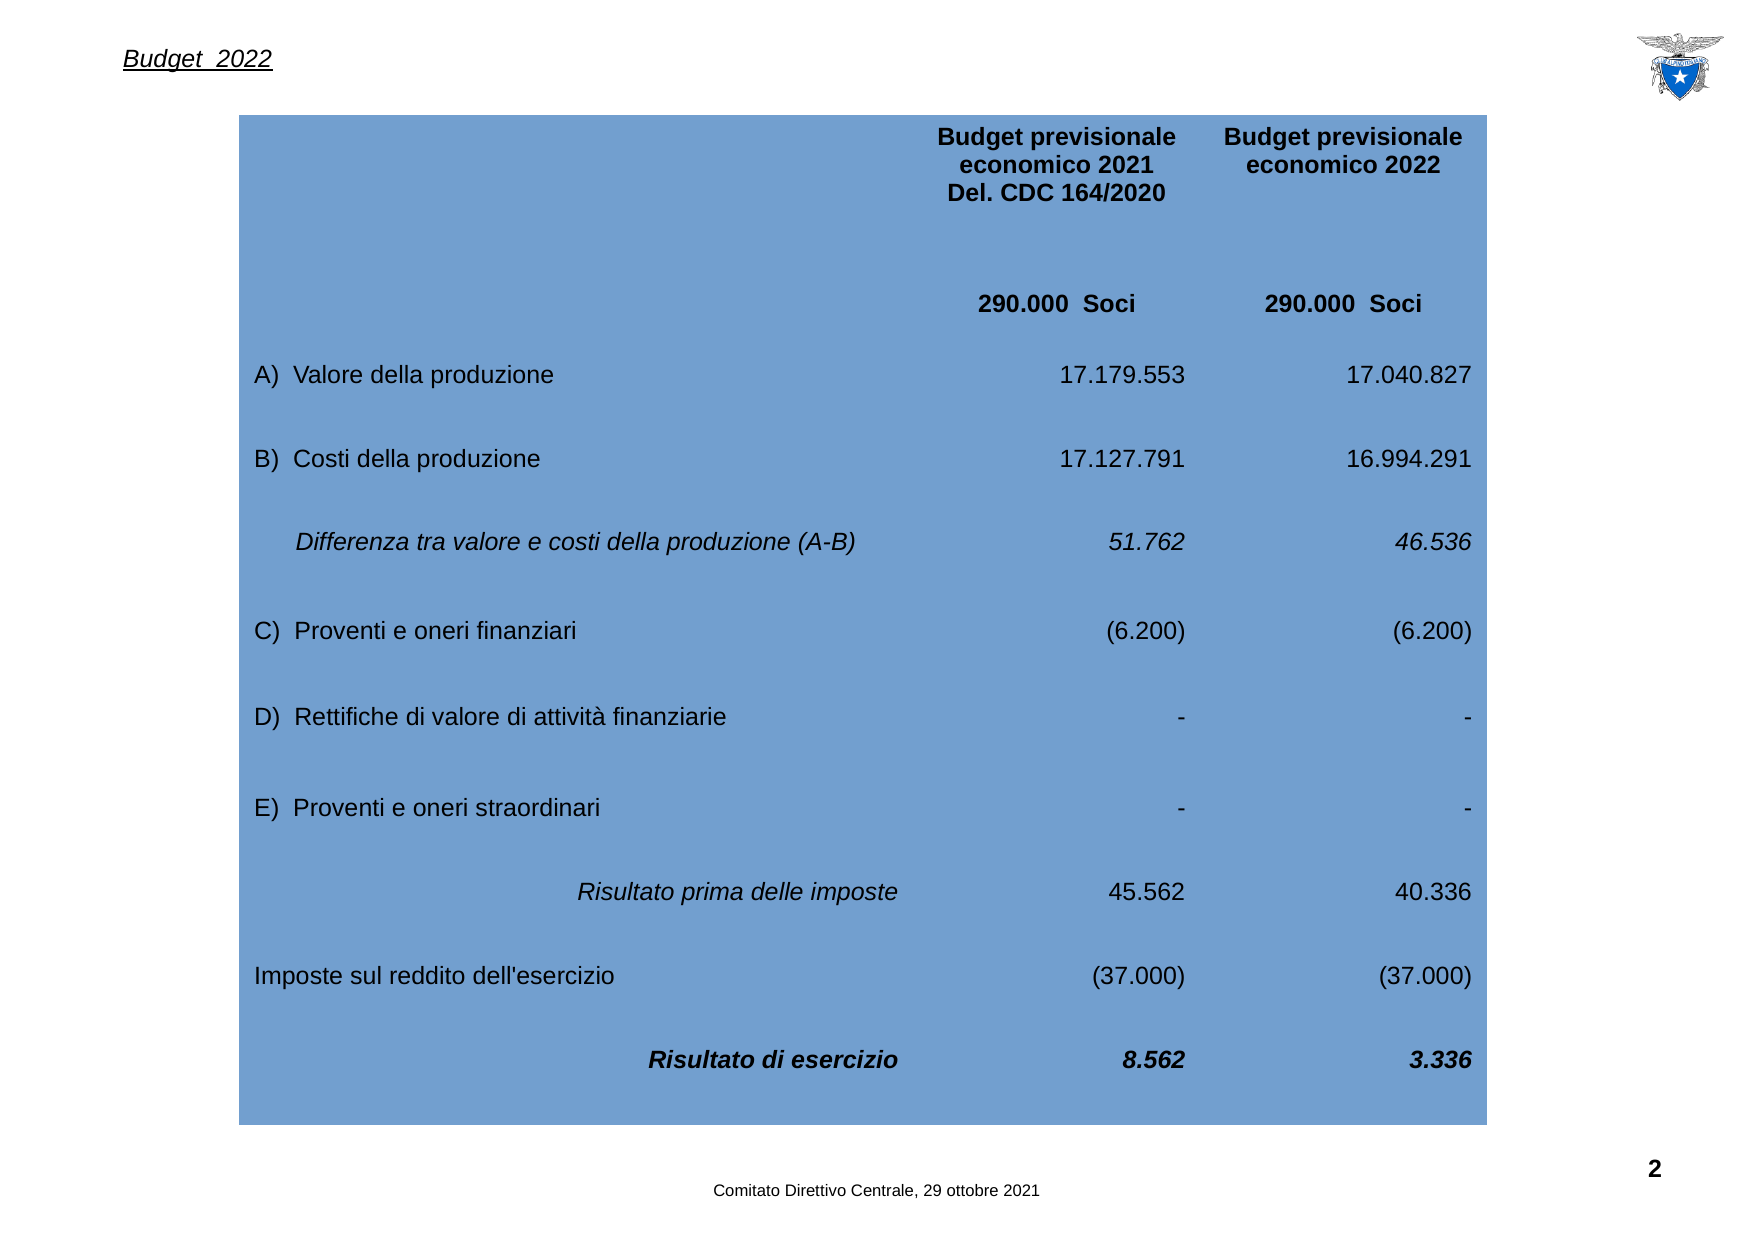

Budget 2022
| | Budget previsionale economico 2021 Del. CDC 164/2020 | Budget previsionale economico 2022 |
| --- | --- | --- |
| | 290.000 Soci | 290.000 Soci |
| A) Valore della produzione | 17.179.553 | 17.040.827 |
| B) Costi della produzione | 17.127.791 | 16.994.291 |
| Differenza tra valore e costi della produzione (A-B) | 51.762 | 46.536 |
| C) Proventi e oneri finanziari | (6.200) | (6.200) |
| D) Rettifiche di valore di attività finanziarie | - | - |
| E) Proventi e oneri straordinari | - | - |
| Risultato prima delle imposte | 45.562 | 40.336 |
| Imposte sul reddito dell'esercizio | (37.000) | (37.000) |
| Risultato di esercizio | 8.562 | 3.336 |
2
Comitato Direttivo Centrale, 29 ottobre 2021